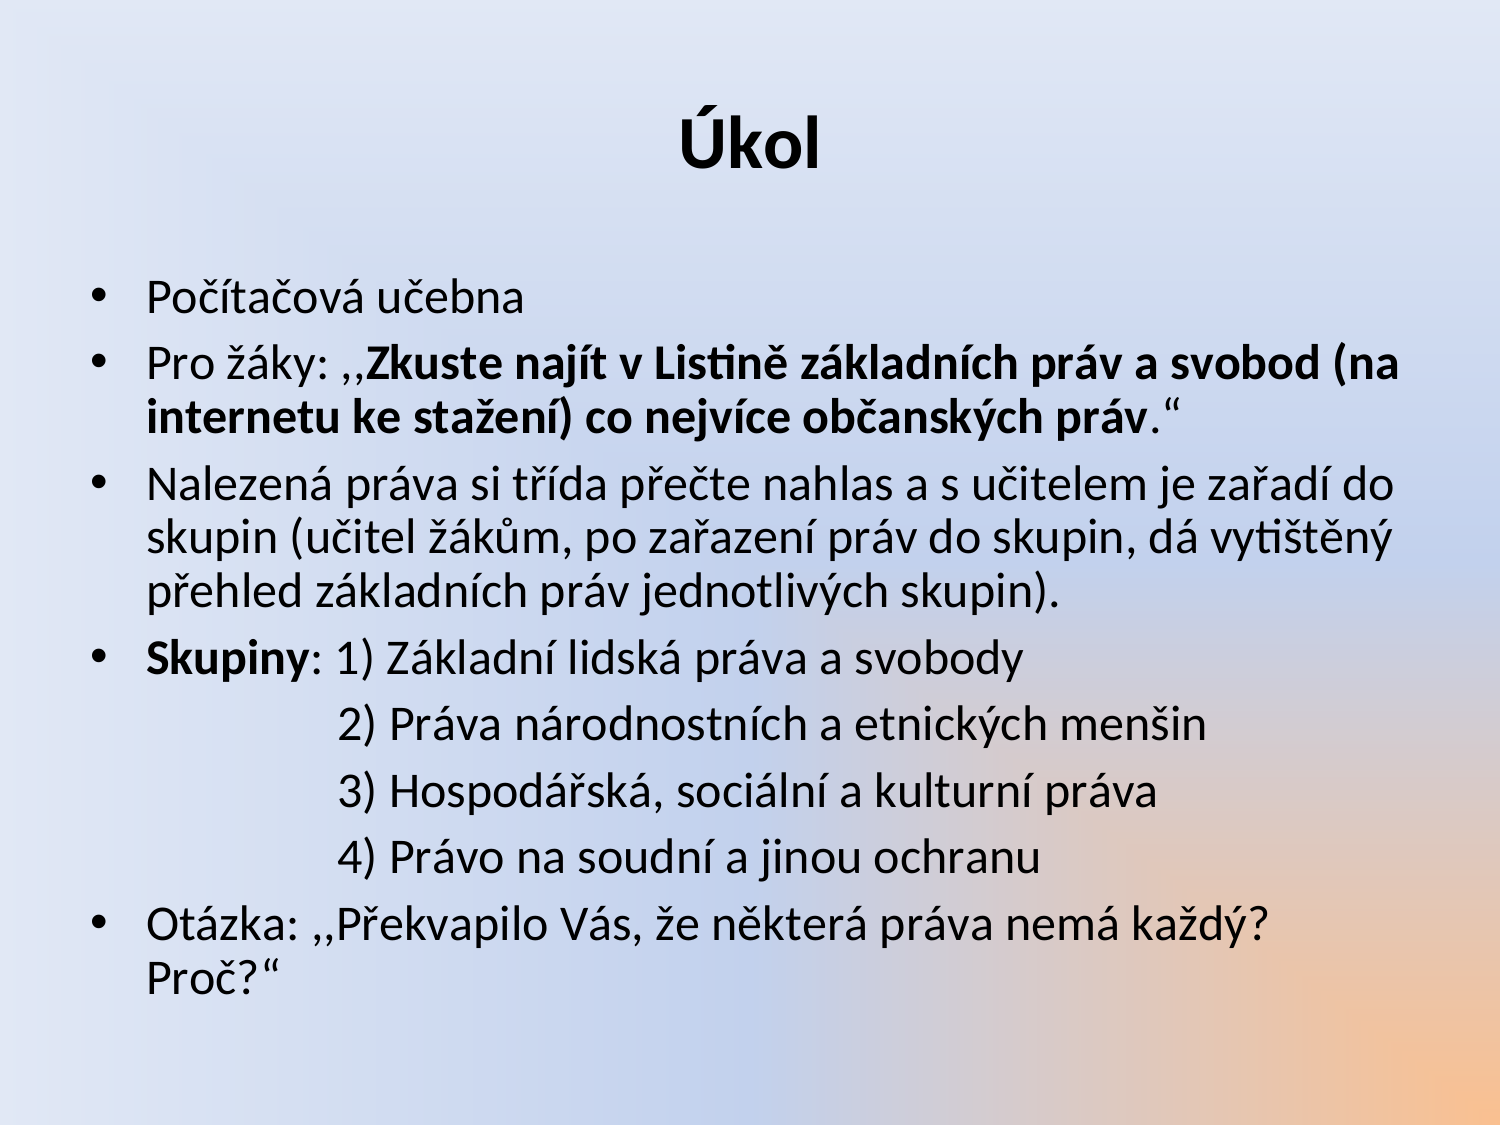

# Úkol
Počítačová učebna
Pro žáky: ,,Zkuste najít v Listině základních práv a svobod (na internetu ke stažení) co nejvíce občanských práv.“
Nalezená práva si třída přečte nahlas a s učitelem je zařadí do skupin (učitel žákům, po zařazení práv do skupin, dá vytištěný přehled základních práv jednotlivých skupin).
Skupiny: 1) Základní lidská práva a svobody
 2) Práva národnostních a etnických menšin
 3) Hospodářská, sociální a kulturní práva
 4) Právo na soudní a jinou ochranu
Otázka: ,,Překvapilo Vás, že některá práva nemá každý? Proč?“